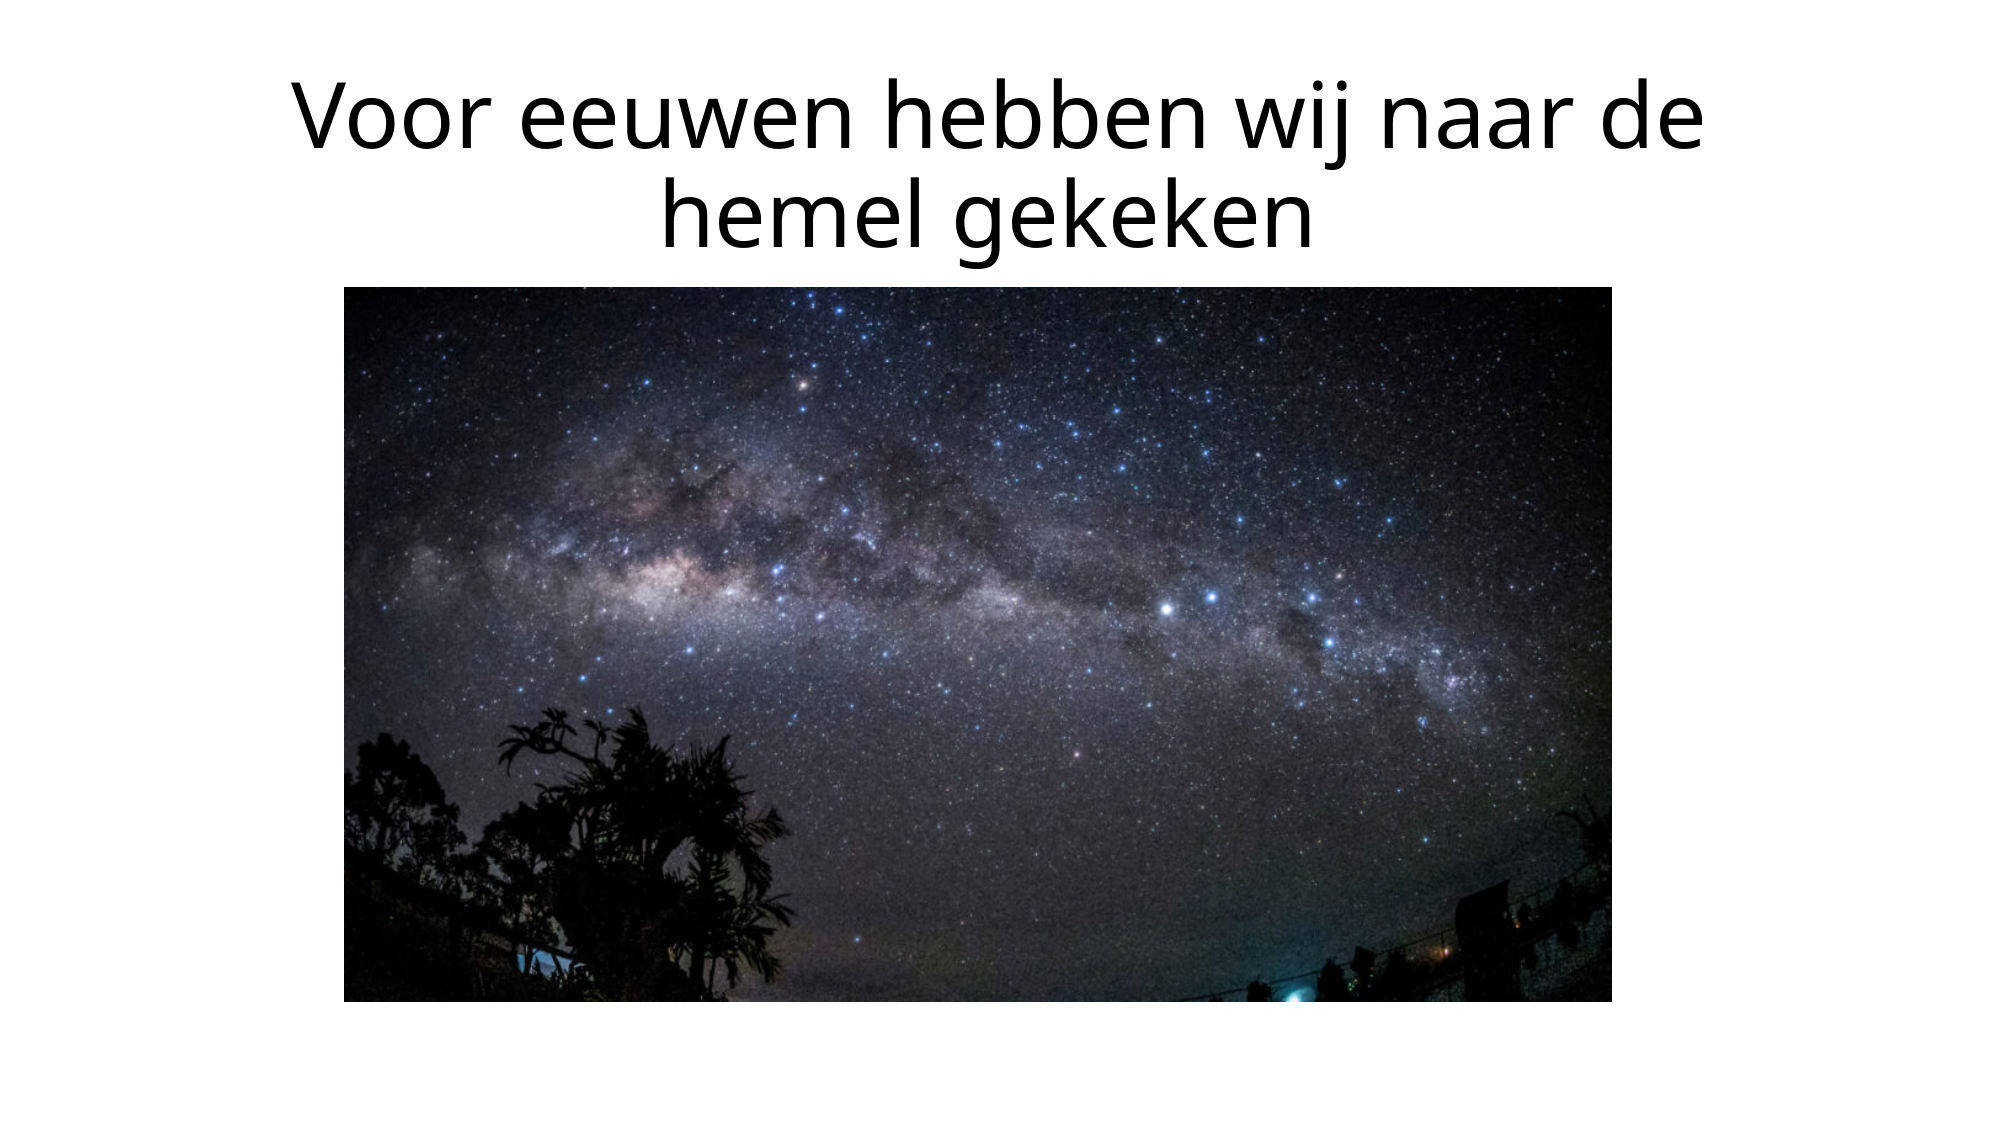

# Voor eeuwen hebben wij naar de hemel gekeken